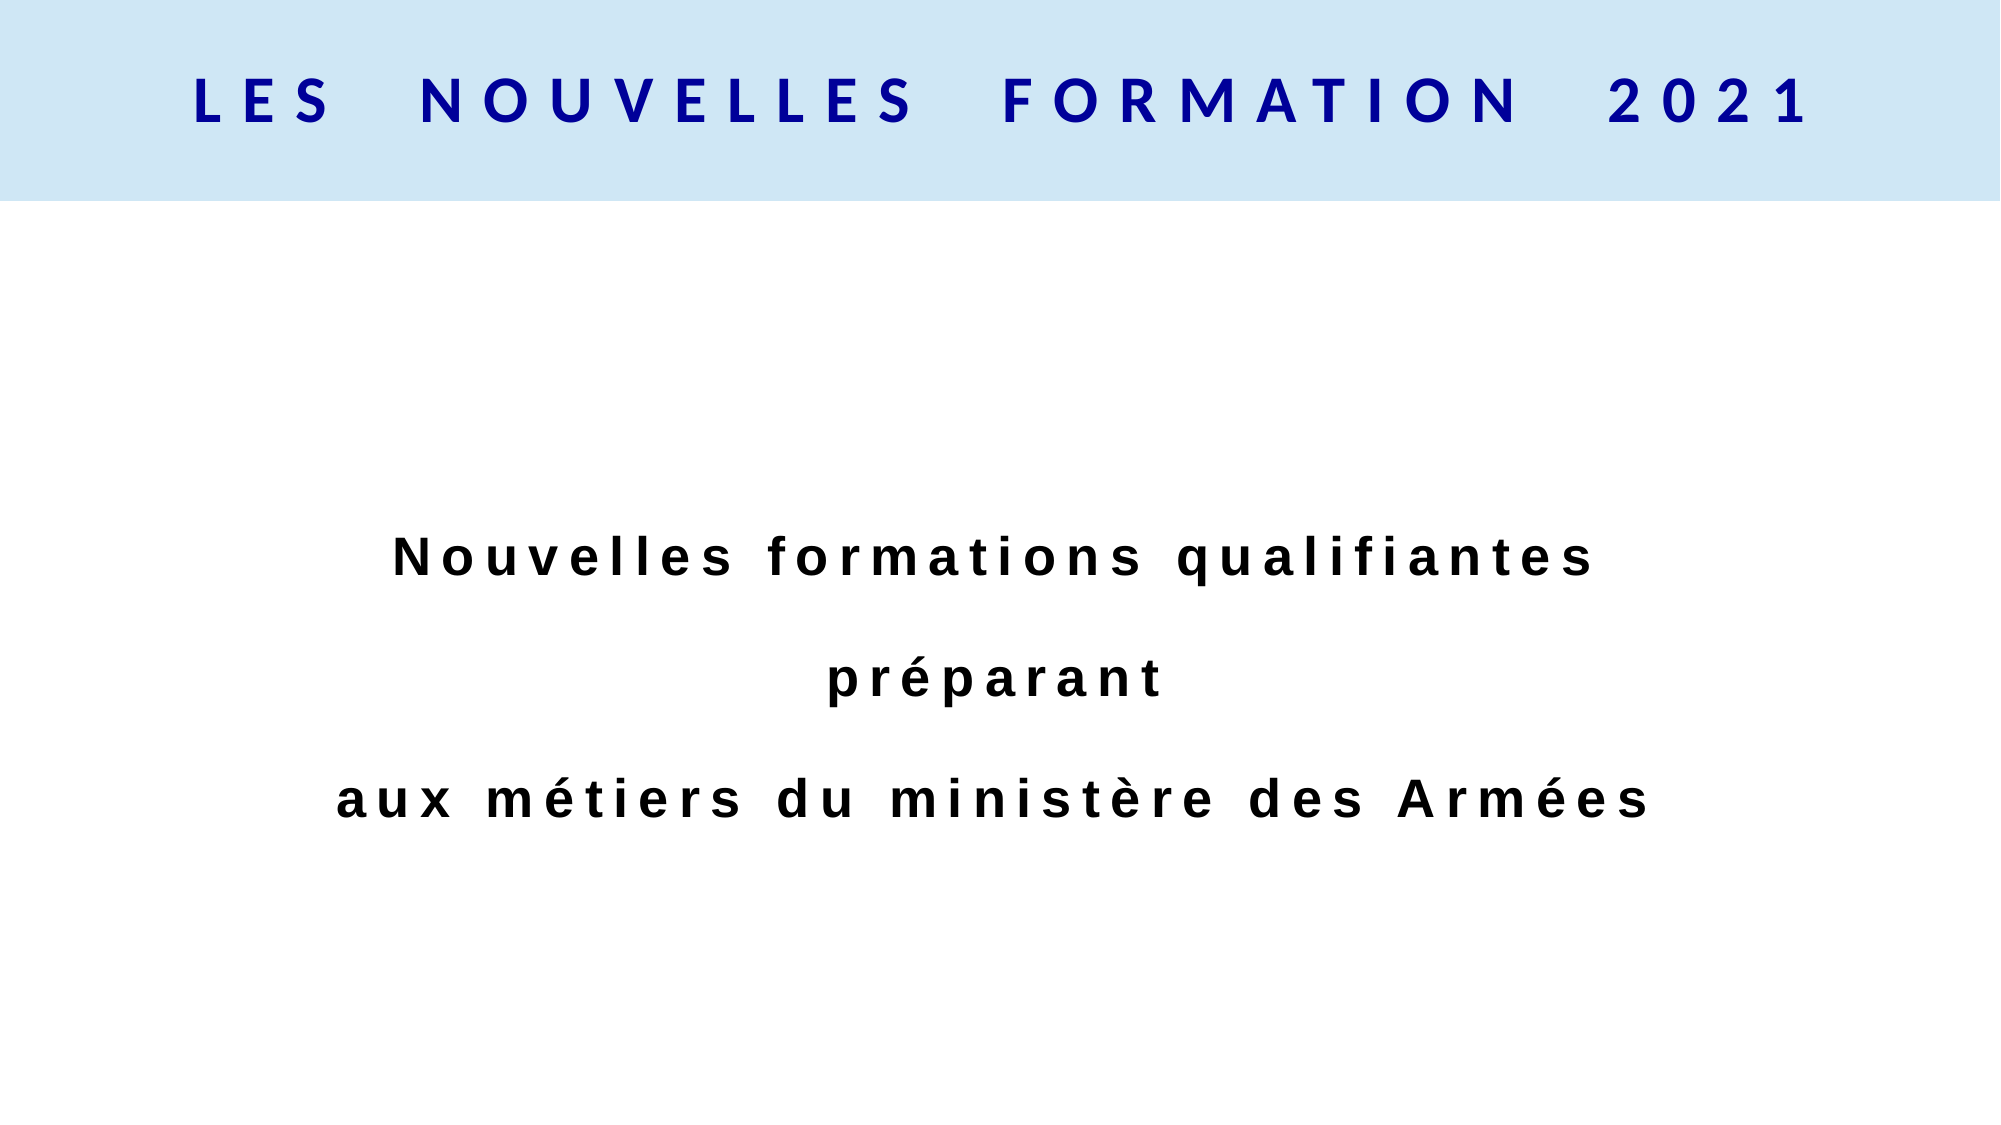

# LES NOUVELLES FORMATION 2021
Nouvelles formations qualifiantes
préparant
aux métiers du ministère des Armées